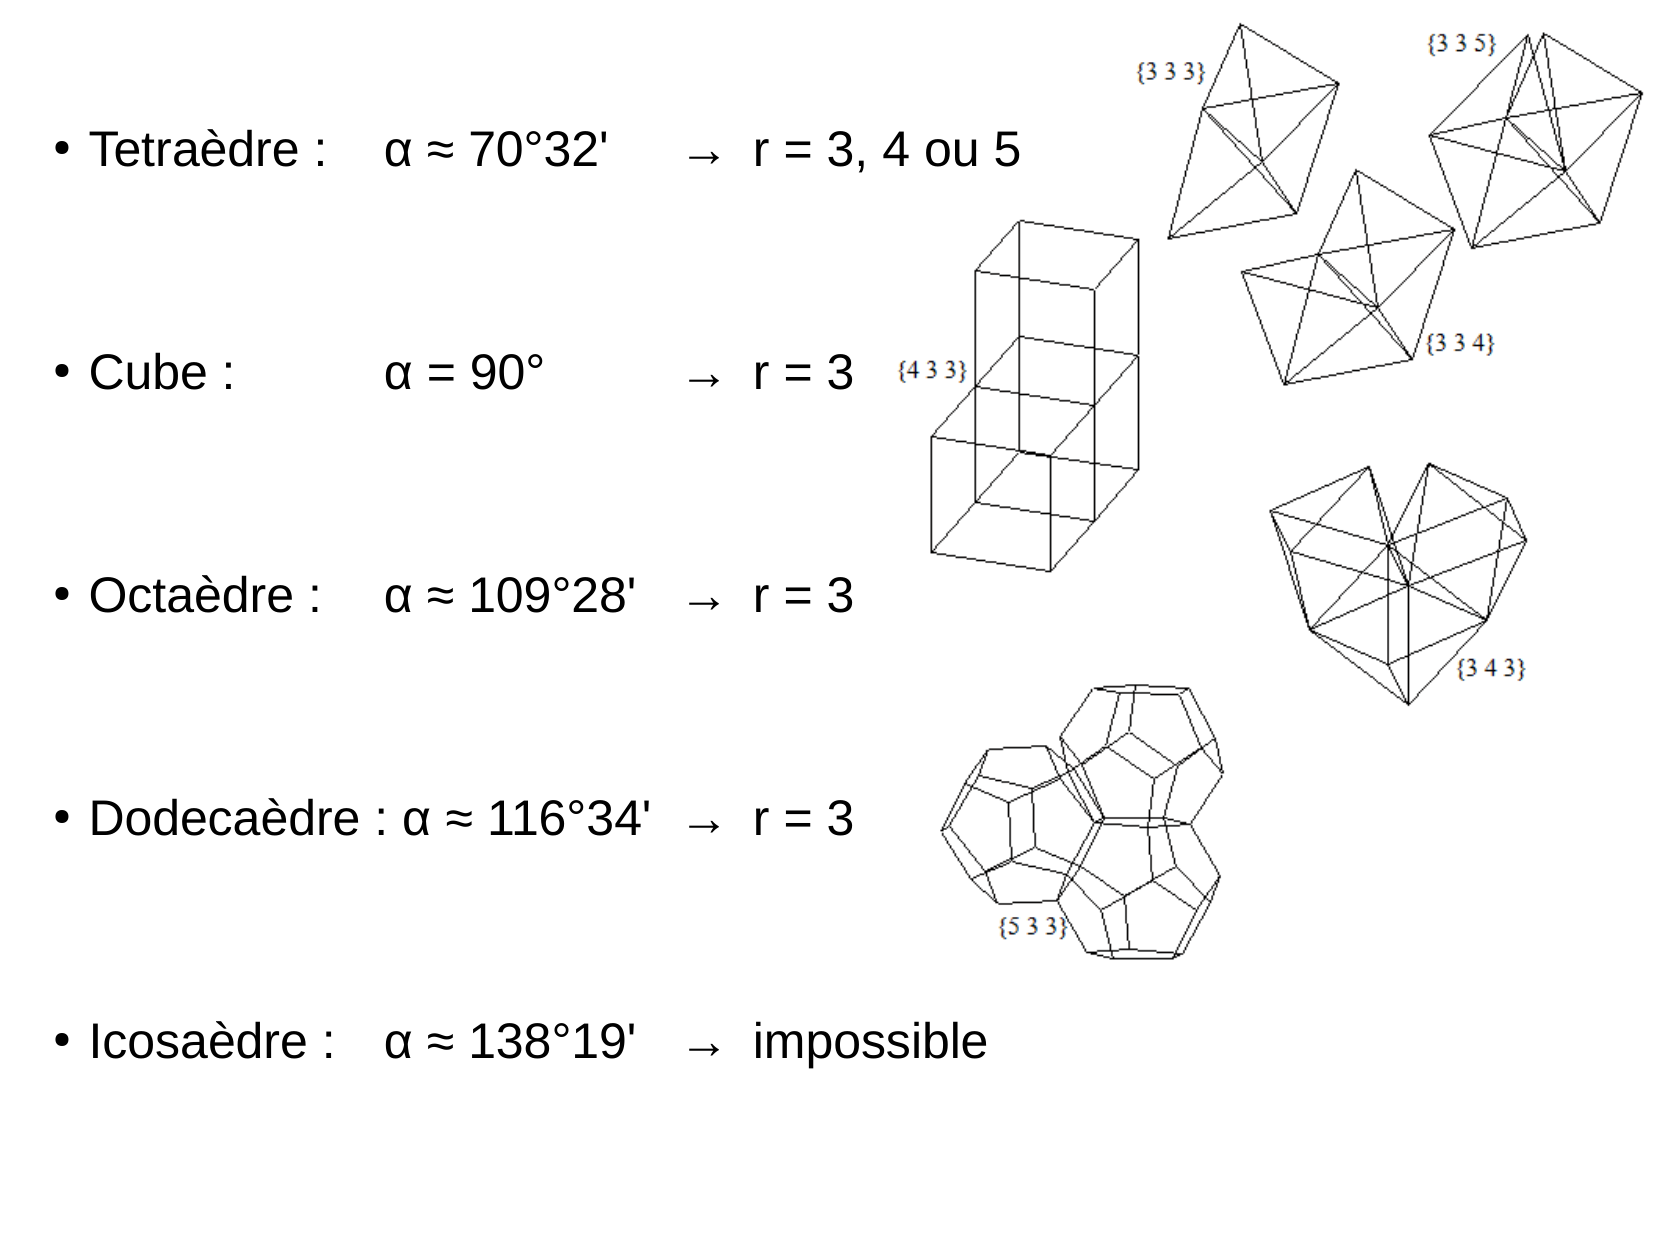

# Tetraèdre : 	α ≈ 70°32'	→	r = 3, 4 ou 5
Cube : 		α = 90°		→	r = 3
Octaèdre : 	α ≈ 109°28'	→	r = 3
Dodecaèdre : α ≈ 116°34'	→	r = 3
Icosaèdre : 	α ≈ 138°19'	→	impossible